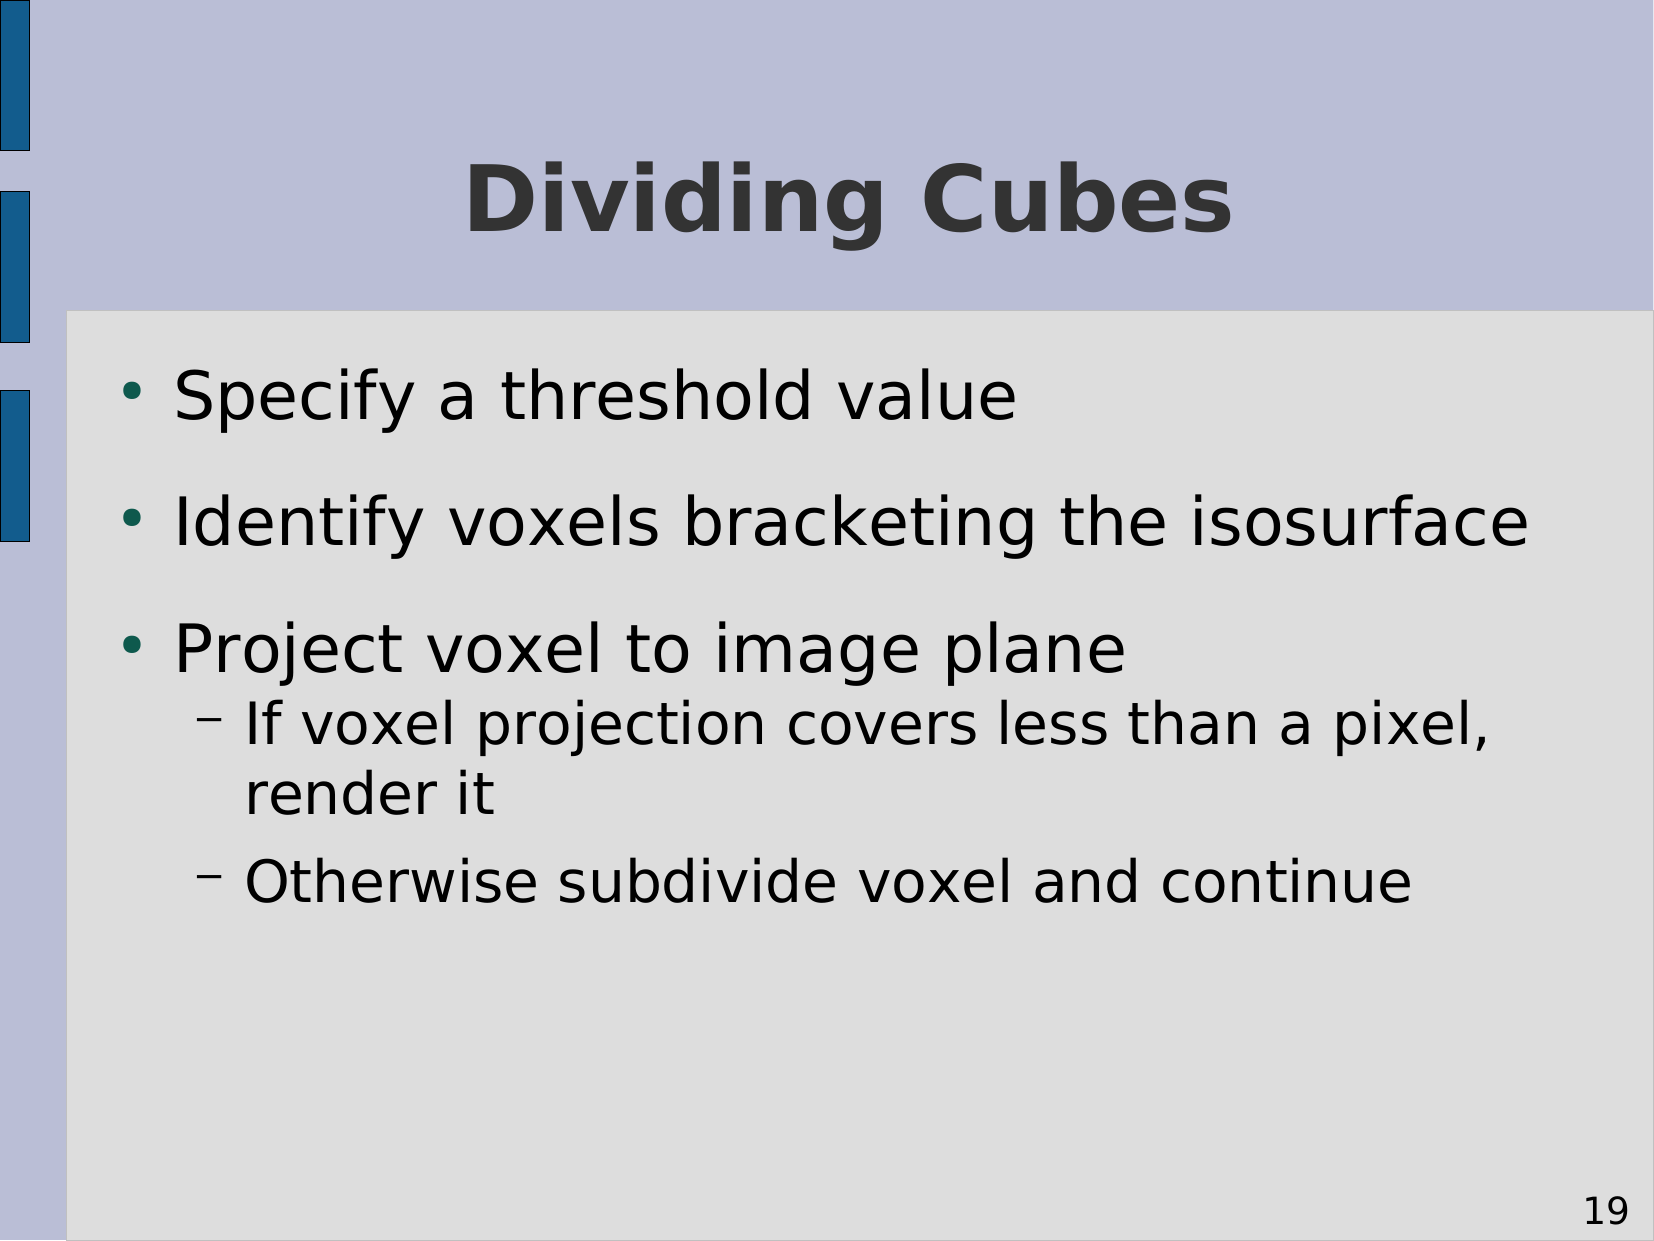

# Dividing Cubes
Specify a threshold value
Identify voxels bracketing the isosurface
Project voxel to image plane
If voxel projection covers less than a pixel, render it
Otherwise subdivide voxel and continue